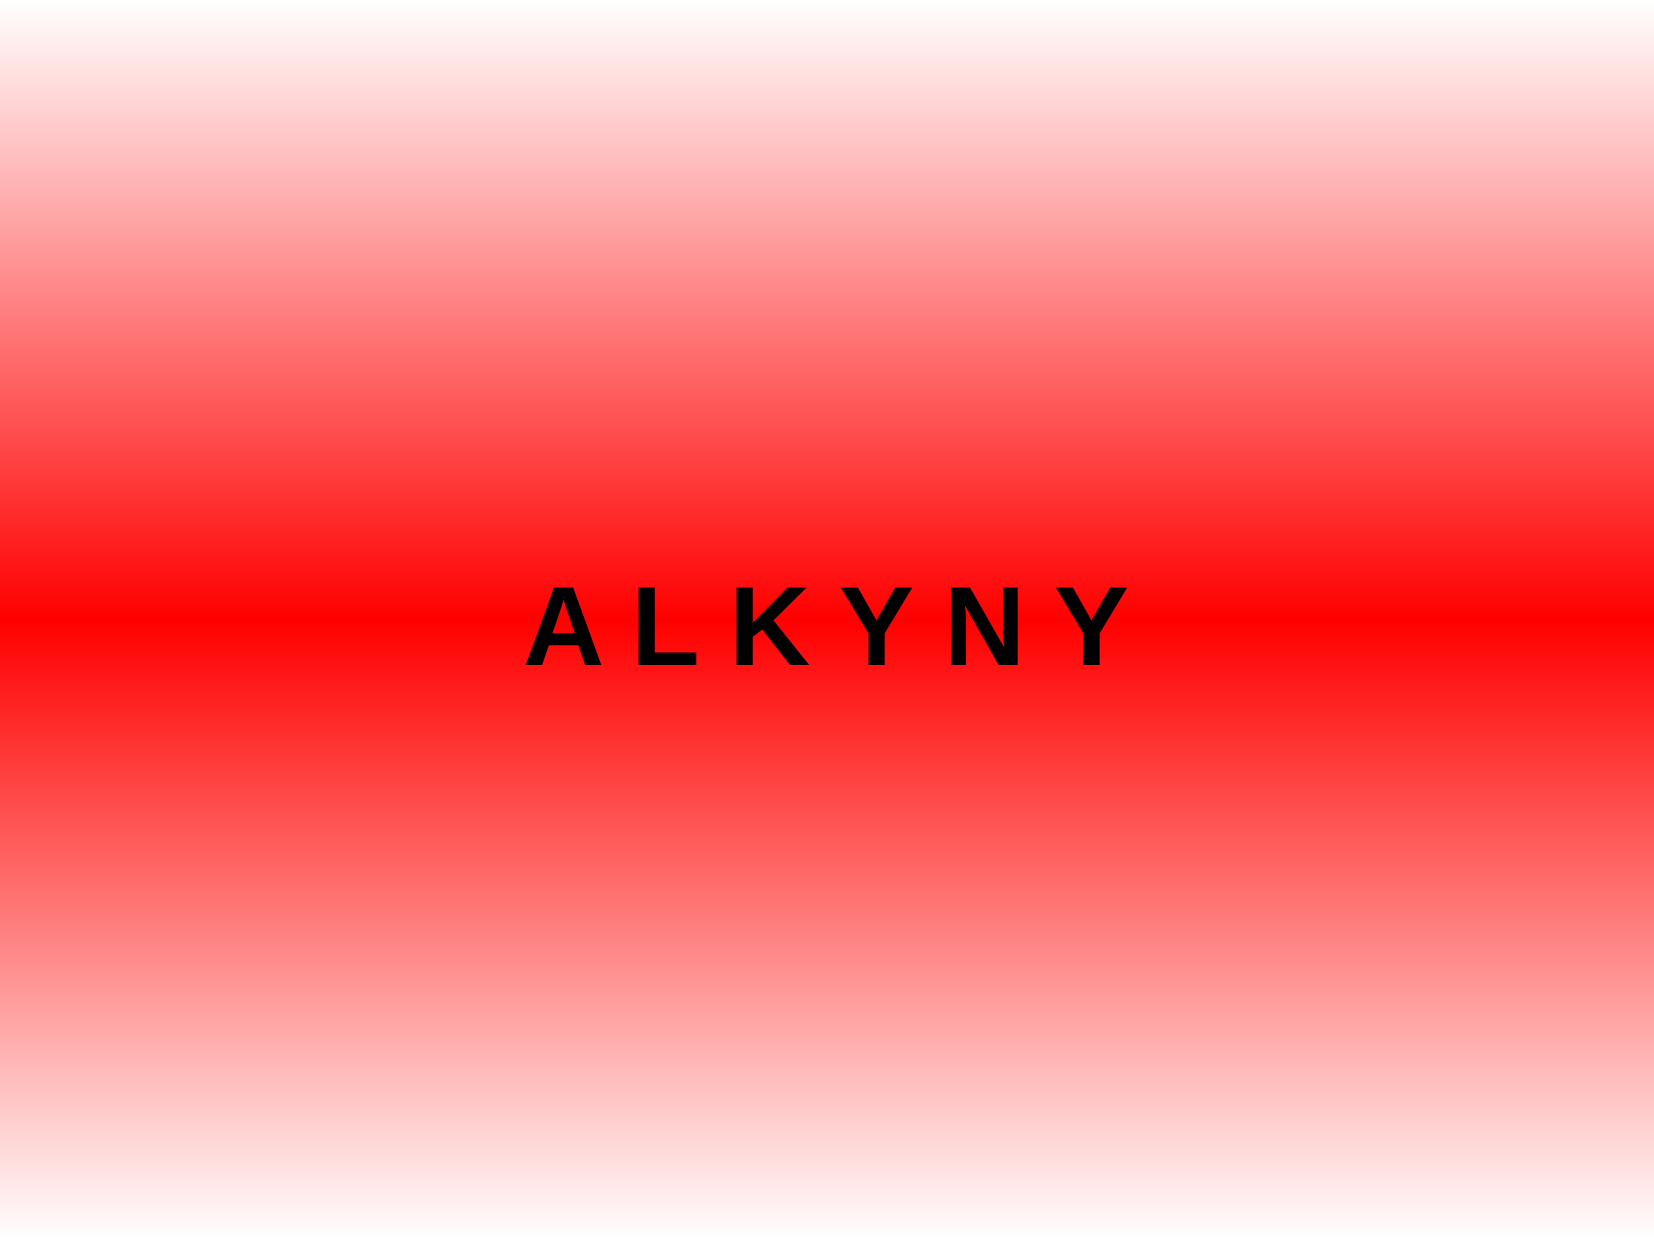

# A L K Y N Y